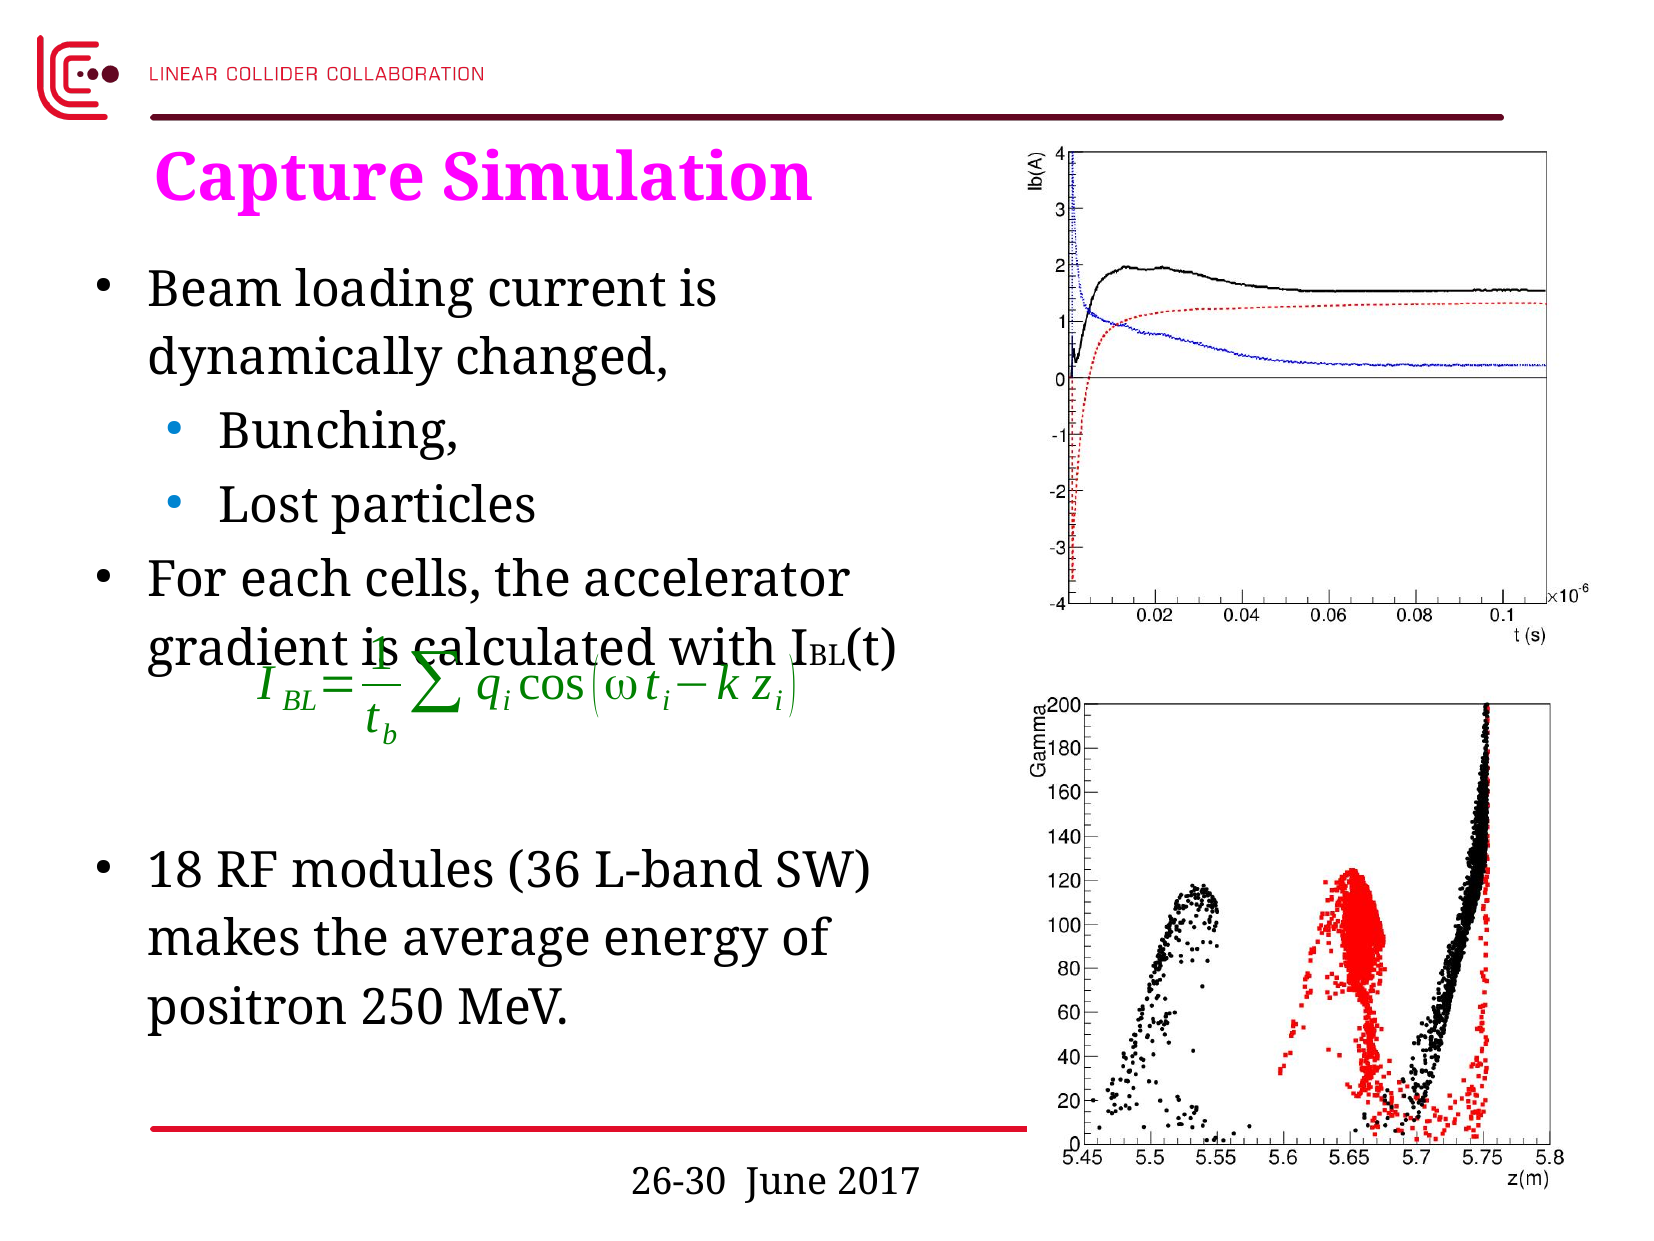

# Capture Simulation
Beam loading current is
dynamically changed,
Bunching,
Lost particles
For each cells, the accelerator gradient is calculated with IBL(t)
18 RF modules (36 L-band SW) makes the average energy of positron 250 MeV.